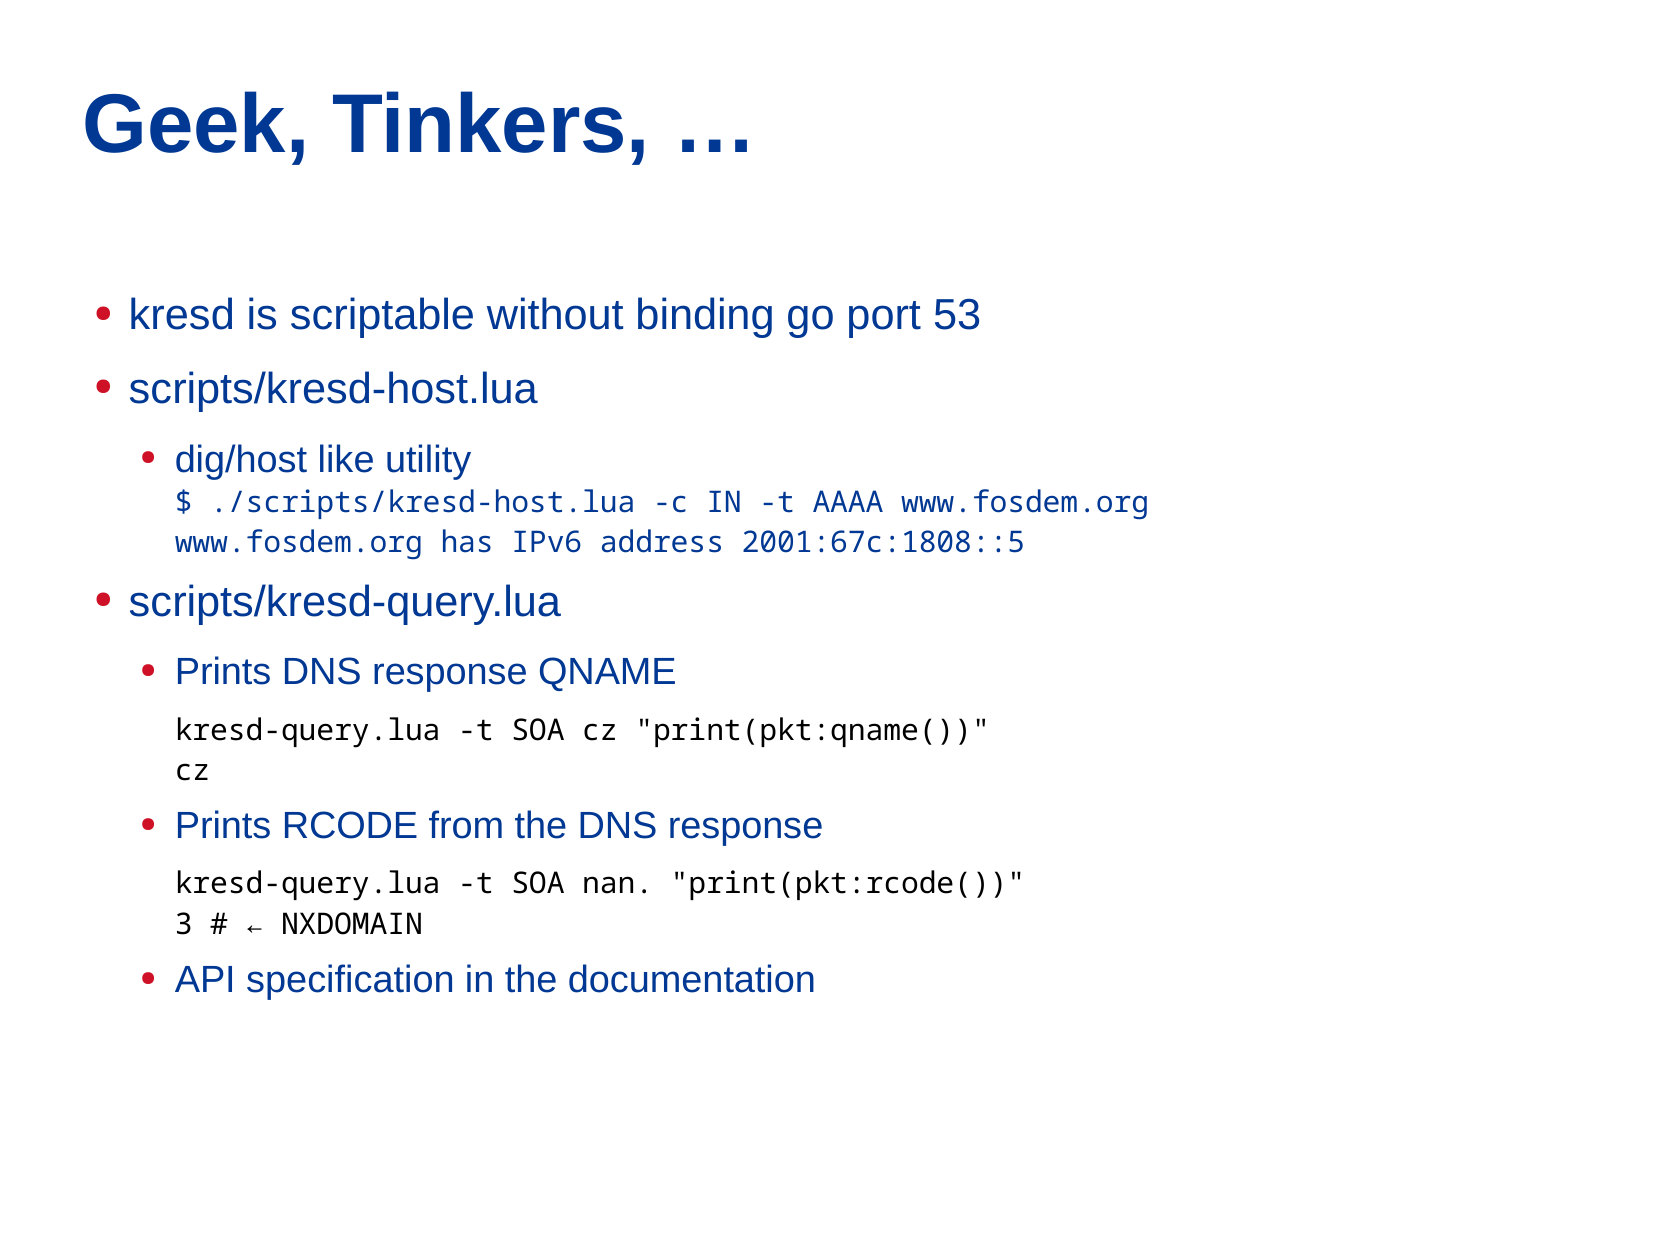

# Geek, Tinkers, …
kresd is scriptable without binding go port 53
scripts/kresd-host.lua
dig/host like utility
$ ./scripts/kresd-host.lua -c IN -t AAAA www.fosdem.org
www.fosdem.org has IPv6 address 2001:67c:1808::5
scripts/kresd-query.lua
Prints DNS response QNAME
kresd-query.lua -t SOA cz "print(pkt:qname())"
cz
Prints RCODE from the DNS response
kresd-query.lua -t SOA nan. "print(pkt:rcode())"
3 # ← NXDOMAIN
API specification in the documentation